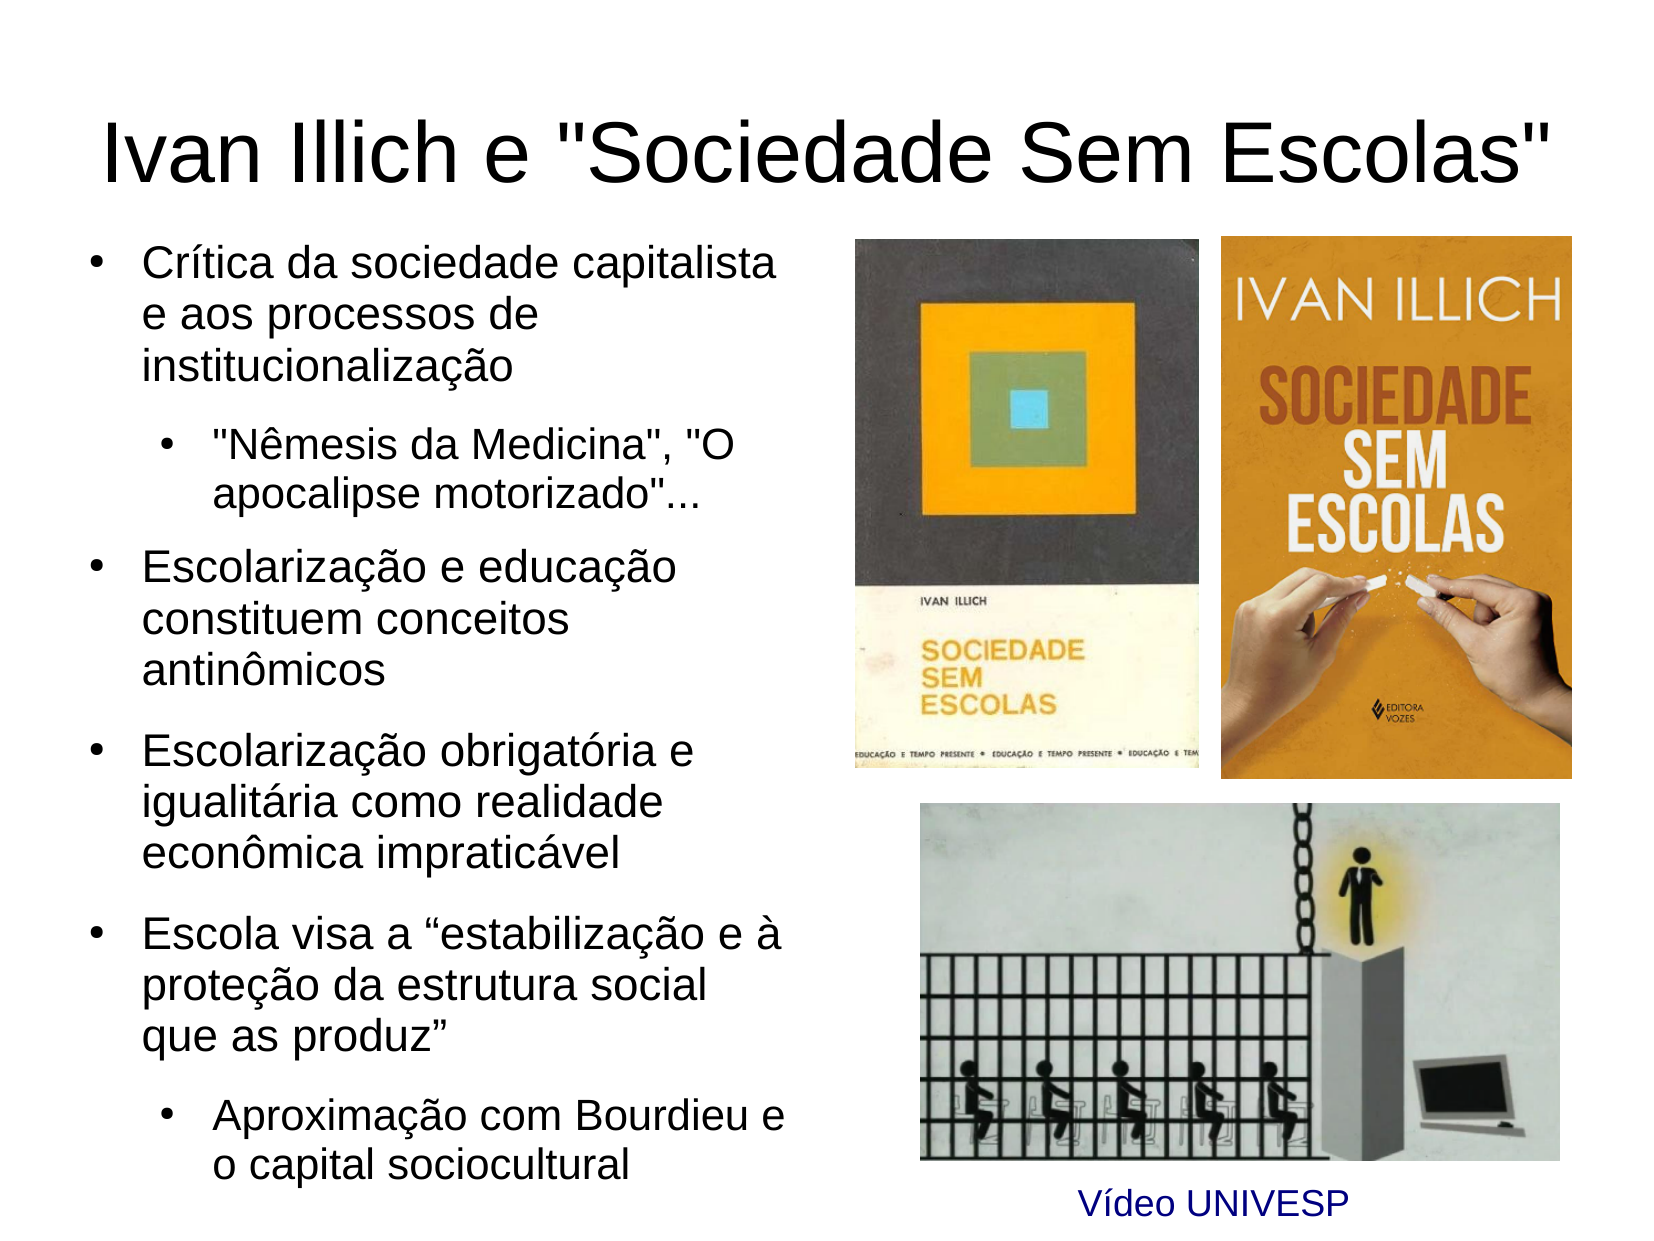

# Ivan Illich e "Sociedade Sem Escolas"
Crítica da sociedade capitalista e aos processos de institucionalização
"Nêmesis da Medicina", "O apocalipse motorizado"...
Escolarização e educação constituem conceitos antinômicos
Escolarização obrigatória e igualitária como realidade econômica impraticável
Escola visa a “estabilização e à proteção da estrutura social que as produz”
Aproximação com Bourdieu e o capital sociocultural
Vídeo UNIVESP